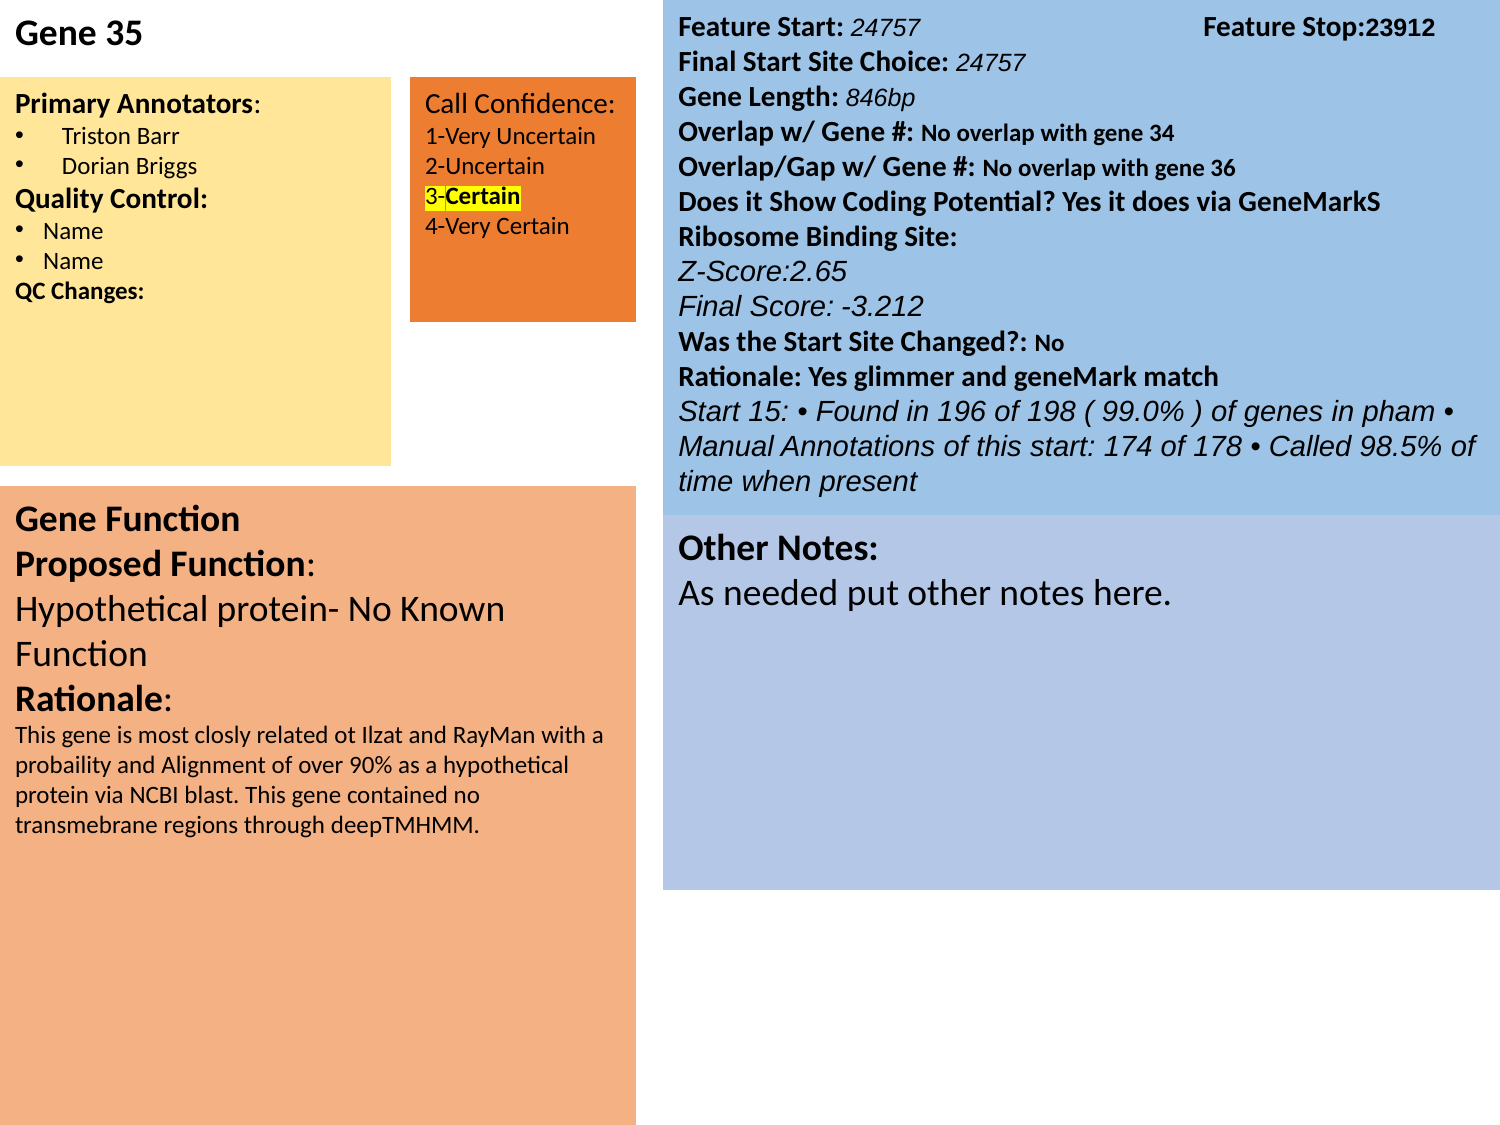

Gene 35
Feature Start: 24757				Feature Stop:23912
Final Start Site Choice: 24757
Gene Length: 846bp
Overlap w/ Gene #: No overlap with gene 34
Overlap/Gap w/ Gene #: No overlap with gene 36
Does it Show Coding Potential? Yes it does via GeneMarkS
Ribosome Binding Site:
Z-Score:2.65
Final Score: -3.212
Was the Start Site Changed?: No
Rationale: Yes glimmer and geneMark match
Start 15: • Found in 196 of 198 ( 99.0% ) of genes in pham • Manual Annotations of this start: 174 of 178 • Called 98.5% of time when present
Primary Annotators:
Triston Barr
Dorian Briggs
Quality Control:
Name
Name
QC Changes:
Call Confidence:
1-Very Uncertain
2-Uncertain
3-Certain
4-Very Certain
Gene Function
Proposed Function:
Hypothetical protein- No Known Function
Rationale:
This gene is most closly related ot Ilzat and RayMan with a probaility and Alignment of over 90% as a hypothetical protein via NCBI blast. This gene contained no transmebrane regions through deepTMHMM.
Other Notes:
As needed put other notes here.